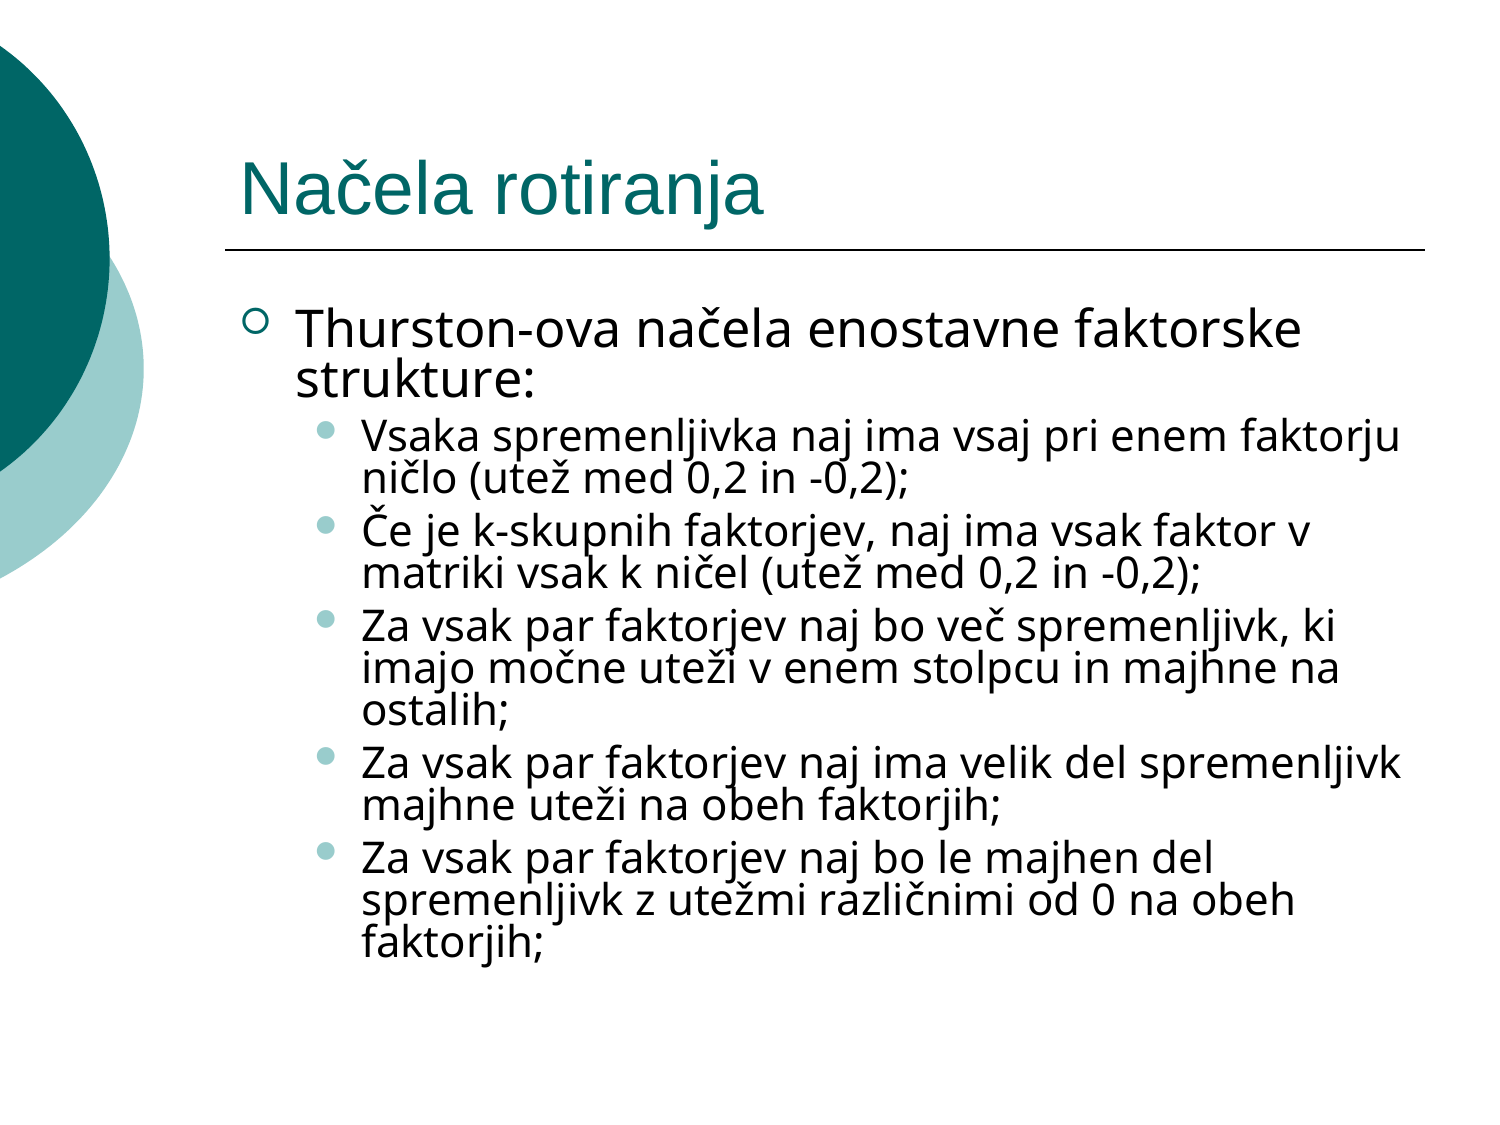

# Načela rotiranja
Thurston-ova načela enostavne faktorske strukture:
Vsaka spremenljivka naj ima vsaj pri enem faktorju ničlo (utež med 0,2 in -0,2);
Če je k-skupnih faktorjev, naj ima vsak faktor v matriki vsak k ničel (utež med 0,2 in -0,2);
Za vsak par faktorjev naj bo več spremenljivk, ki imajo močne uteži v enem stolpcu in majhne na ostalih;
Za vsak par faktorjev naj ima velik del spremenljivk majhne uteži na obeh faktorjih;
Za vsak par faktorjev naj bo le majhen del spremenljivk z utežmi različnimi od 0 na obeh faktorjih;